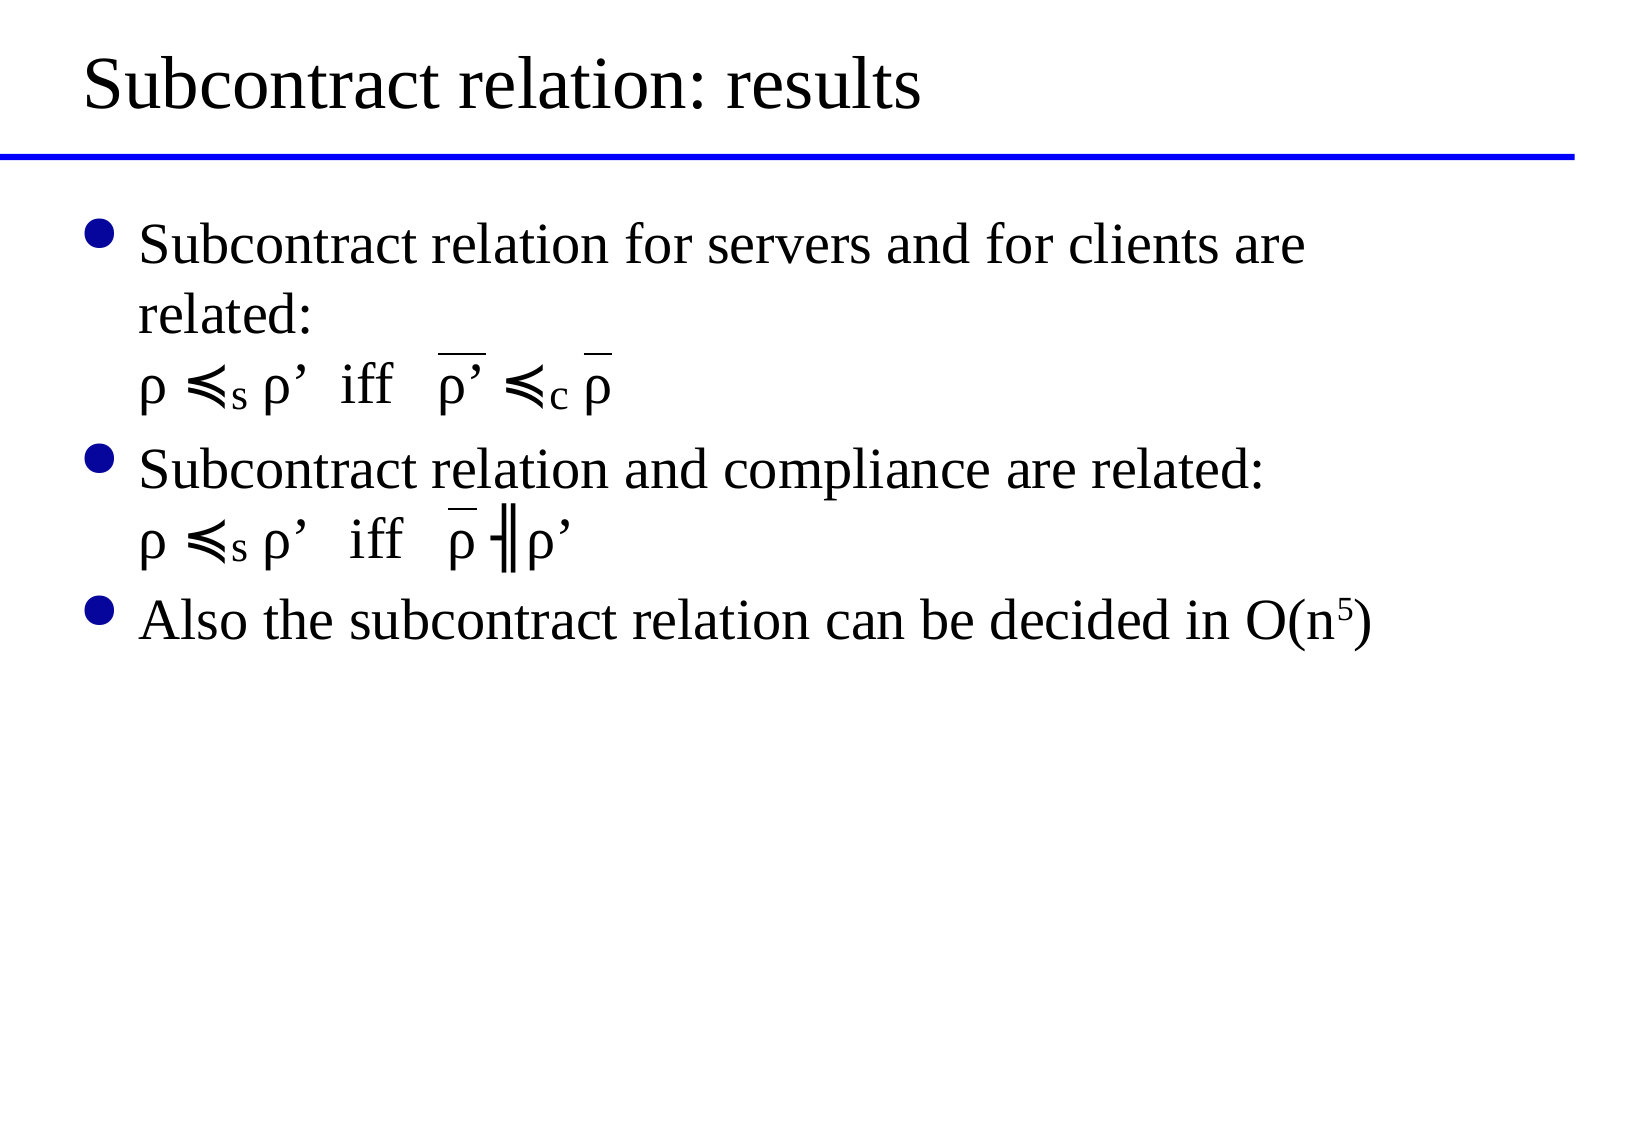

# Subcontract relation: results
Subcontract relation for servers and for clients are related:
ρ ≼s ρ’ iff ρ’ ≼c ρ
Subcontract relation and compliance are related:
ρ ≼s ρ’ iff ρ ╢ρ’
Also the subcontract relation can be decided in O(n5)